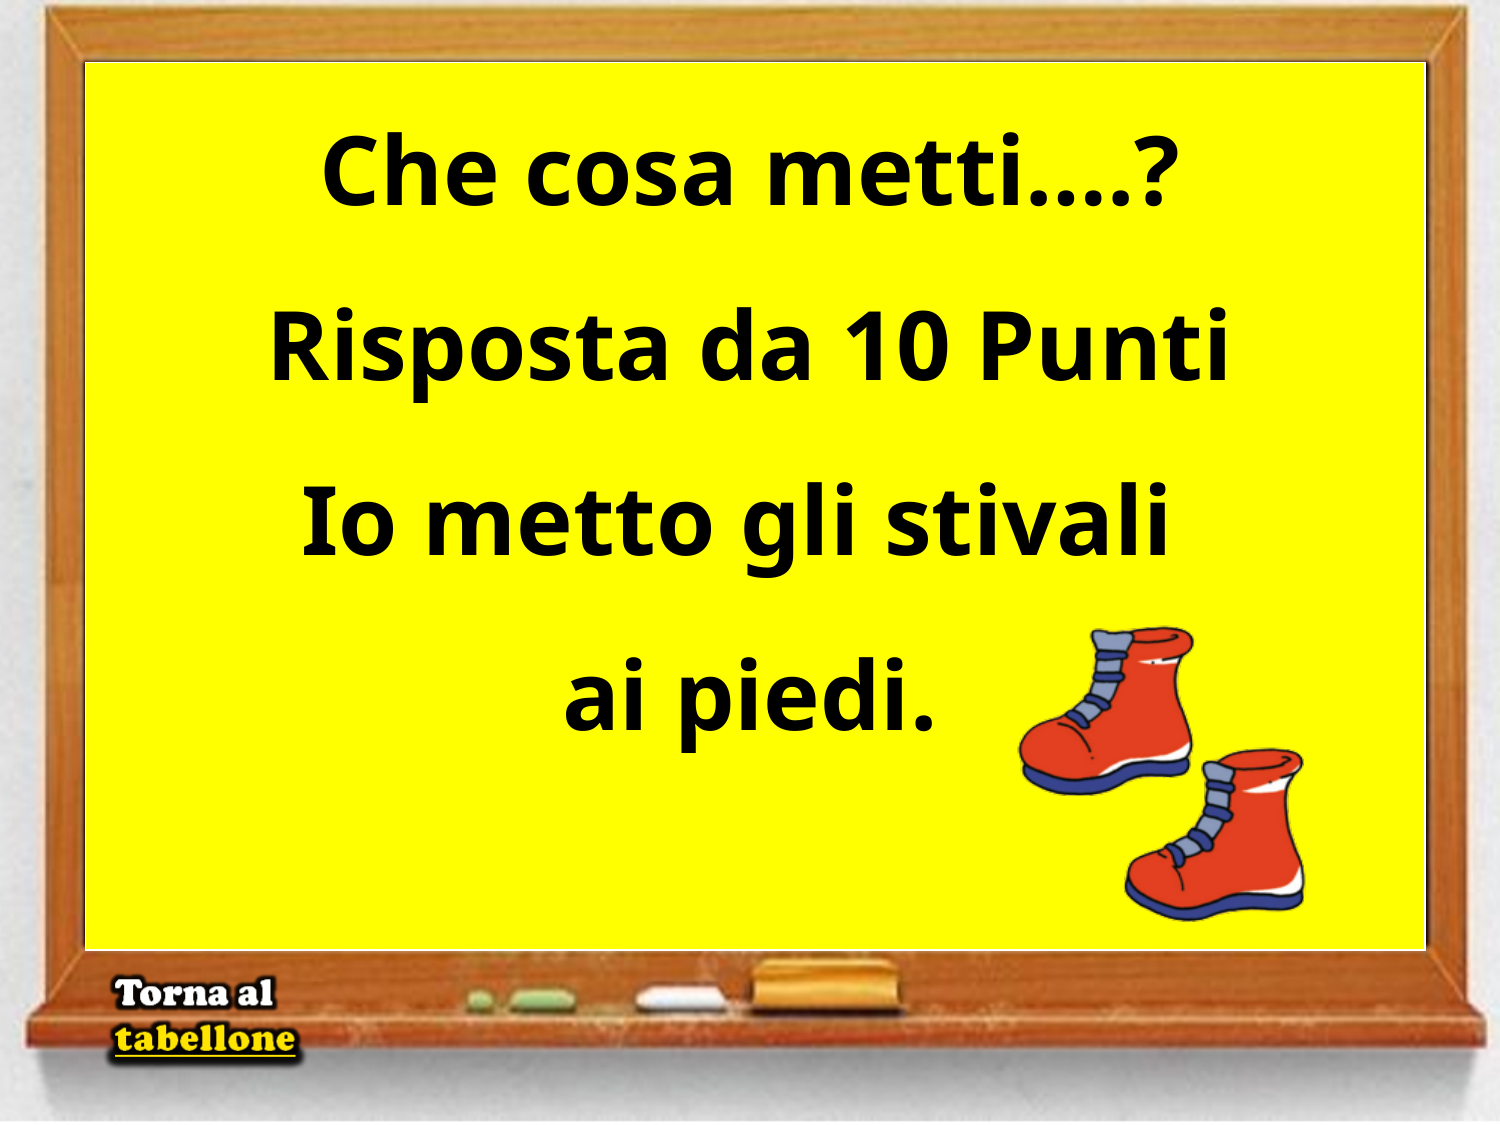

Che cosa metti….?
Risposta da 10 Punti
Io metto gli stivali
ai piedi.